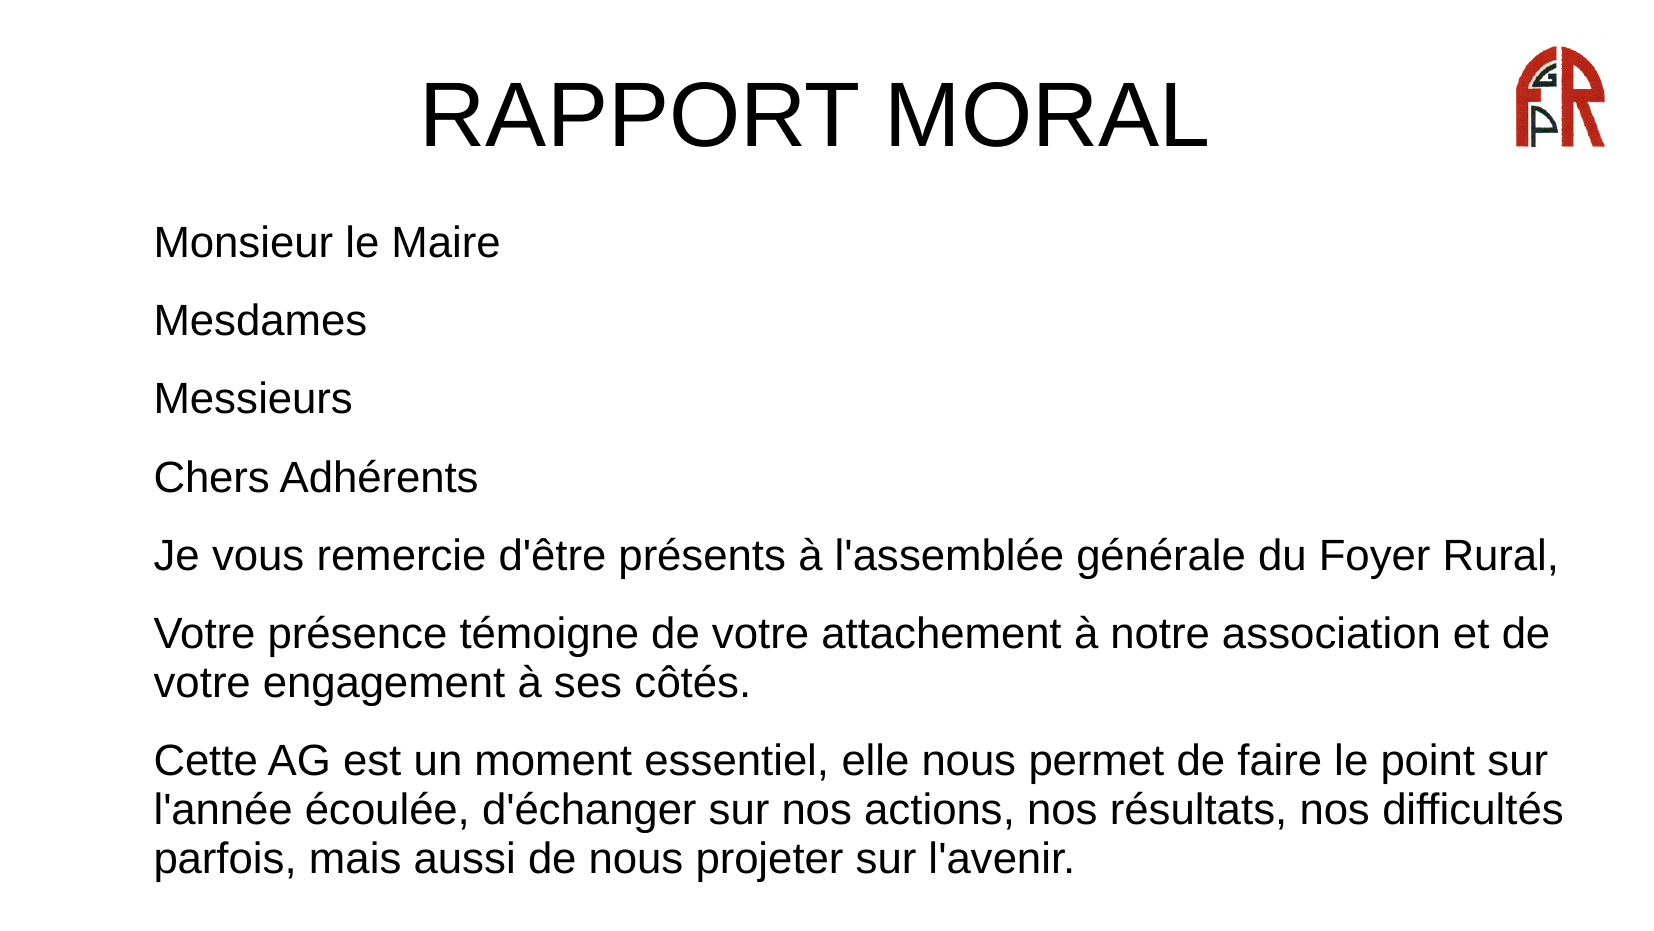

# RAPPORT MORAL
Monsieur le Maire
Mesdames
Messieurs
Chers Adhérents
Je vous remercie d'être présents à l'assemblée générale du Foyer Rural,
Votre présence témoigne de votre attachement à notre association et de votre engagement à ses côtés.
Cette AG est un moment essentiel, elle nous permet de faire le point sur l'année écoulée, d'échanger sur nos actions, nos résultats, nos difficultés parfois, mais aussi de nous projeter sur l'avenir.